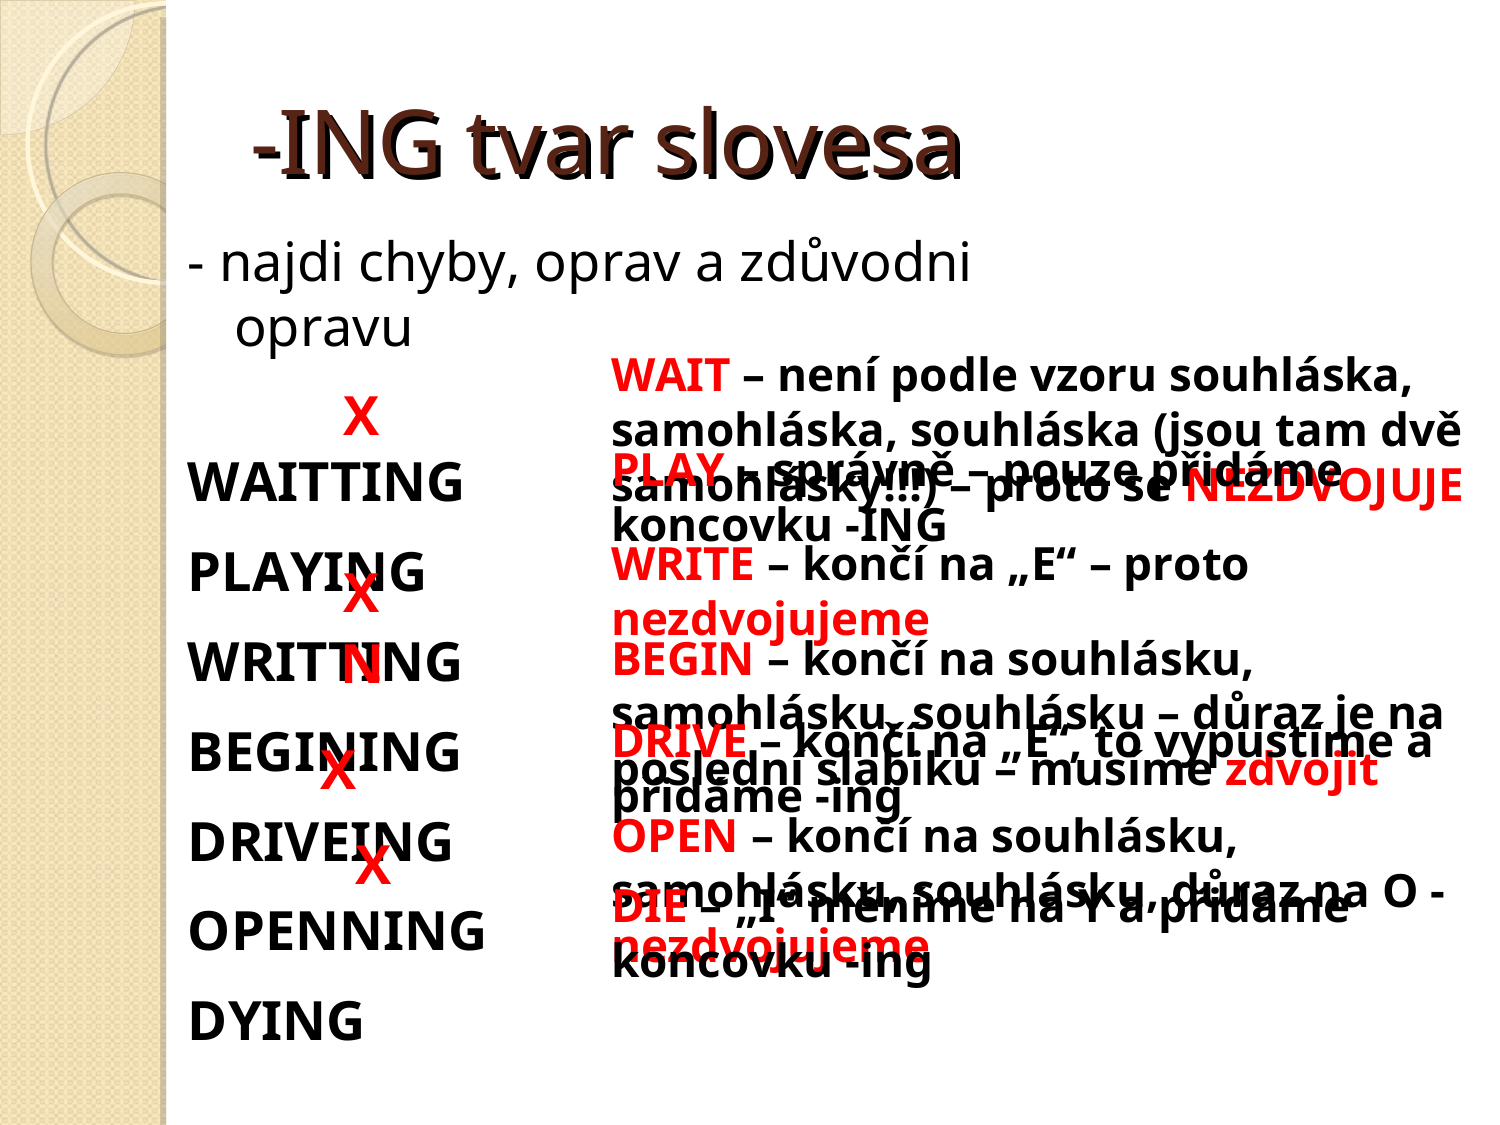

# -ING tvar slovesa
- najdi chyby, oprav a zdůvodni opravu
WAITTING
PLAYING
WRITTING
BEGINING
DRIVEING
OPENNING
DYING
WAIT – není podle vzoru souhláska, samohláska, souhláska (jsou tam dvě samohlásky!!!) – proto se NEZDVOJUJE
X
PLAY – správně – pouze přidáme koncovku -ING
WRITE – končí na „E“ – proto nezdvojujeme
X
N
BEGIN – končí na souhlásku, samohlásku, souhlásku – důraz je na poslední slabiku – musíme zdvojit
DRIVE – končí na „E“, to vypustíme a přidáme -ing
X
OPEN – končí na souhlásku, samohlásku, souhlásku, důraz na O - nezdvojujeme
X
DIE – „I“ měníme na Y a přidáme koncovku -ing